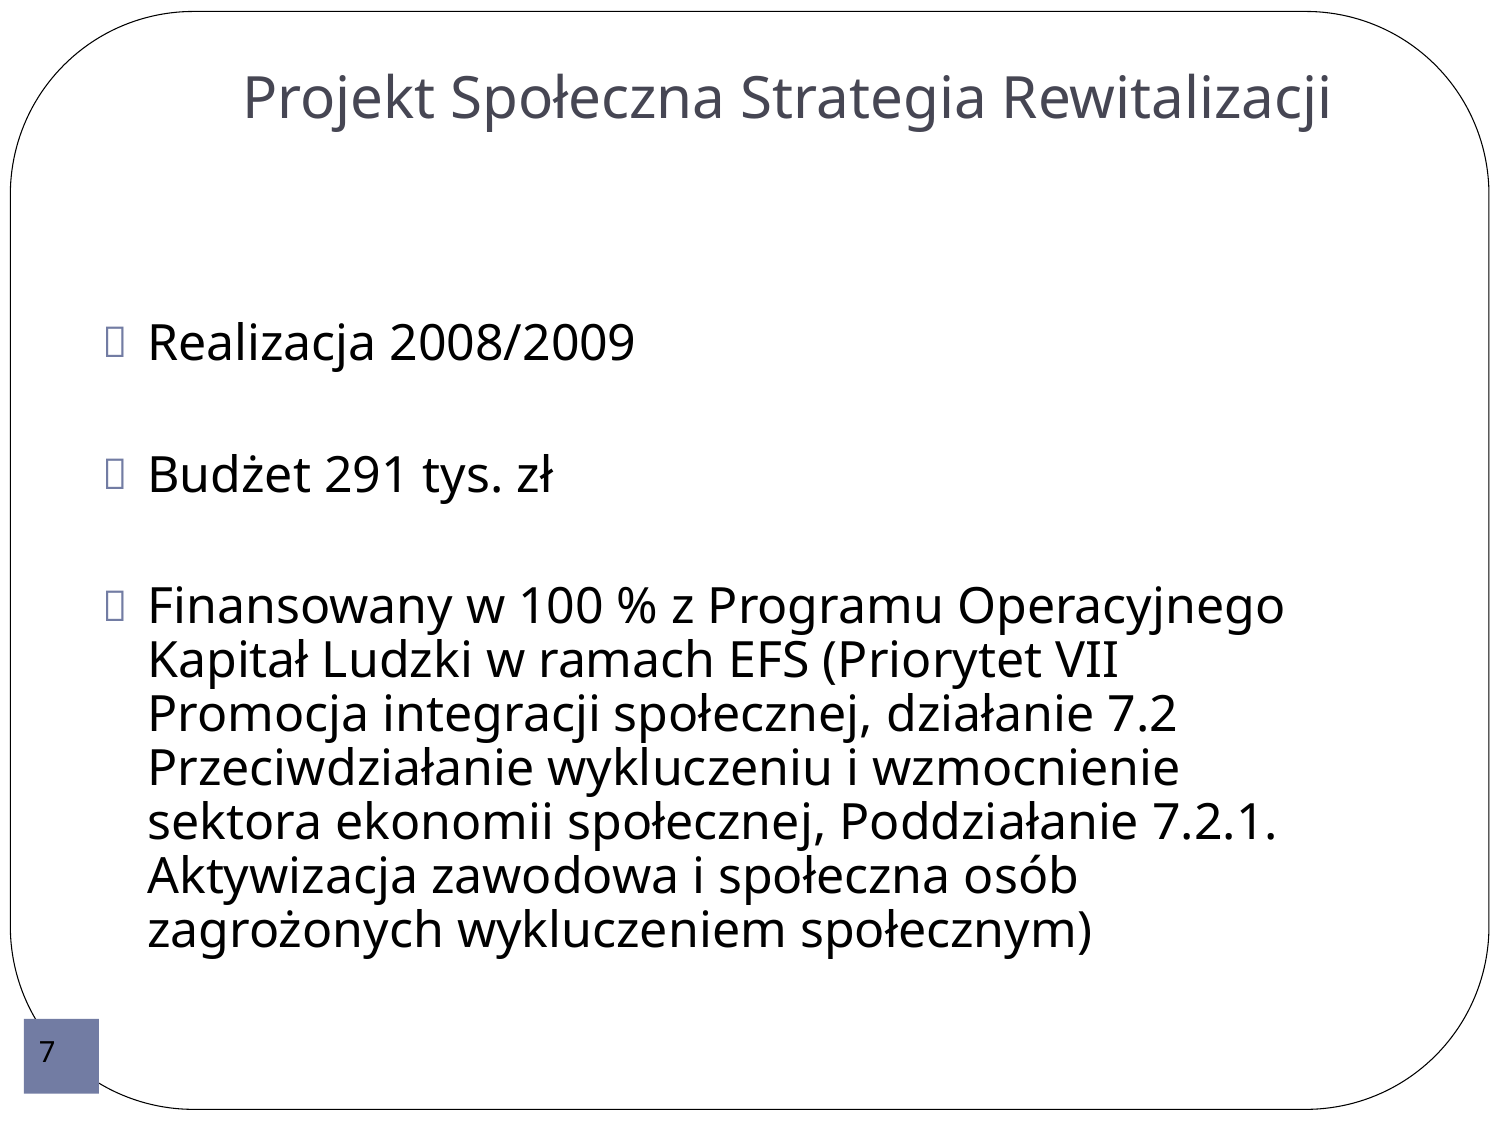

# Projekt Społeczna Strategia Rewitalizacji
Realizacja 2008/2009
Budżet 291 tys. zł
Finansowany w 100 % z Programu Operacyjnego Kapitał Ludzki w ramach EFS (Priorytet VII Promocja integracji społecznej, działanie 7.2 Przeciwdziałanie wykluczeniu i wzmocnienie sektora ekonomii społecznej, Poddziałanie 7.2.1. Aktywizacja zawodowa i społeczna osób zagrożonych wykluczeniem społecznym)